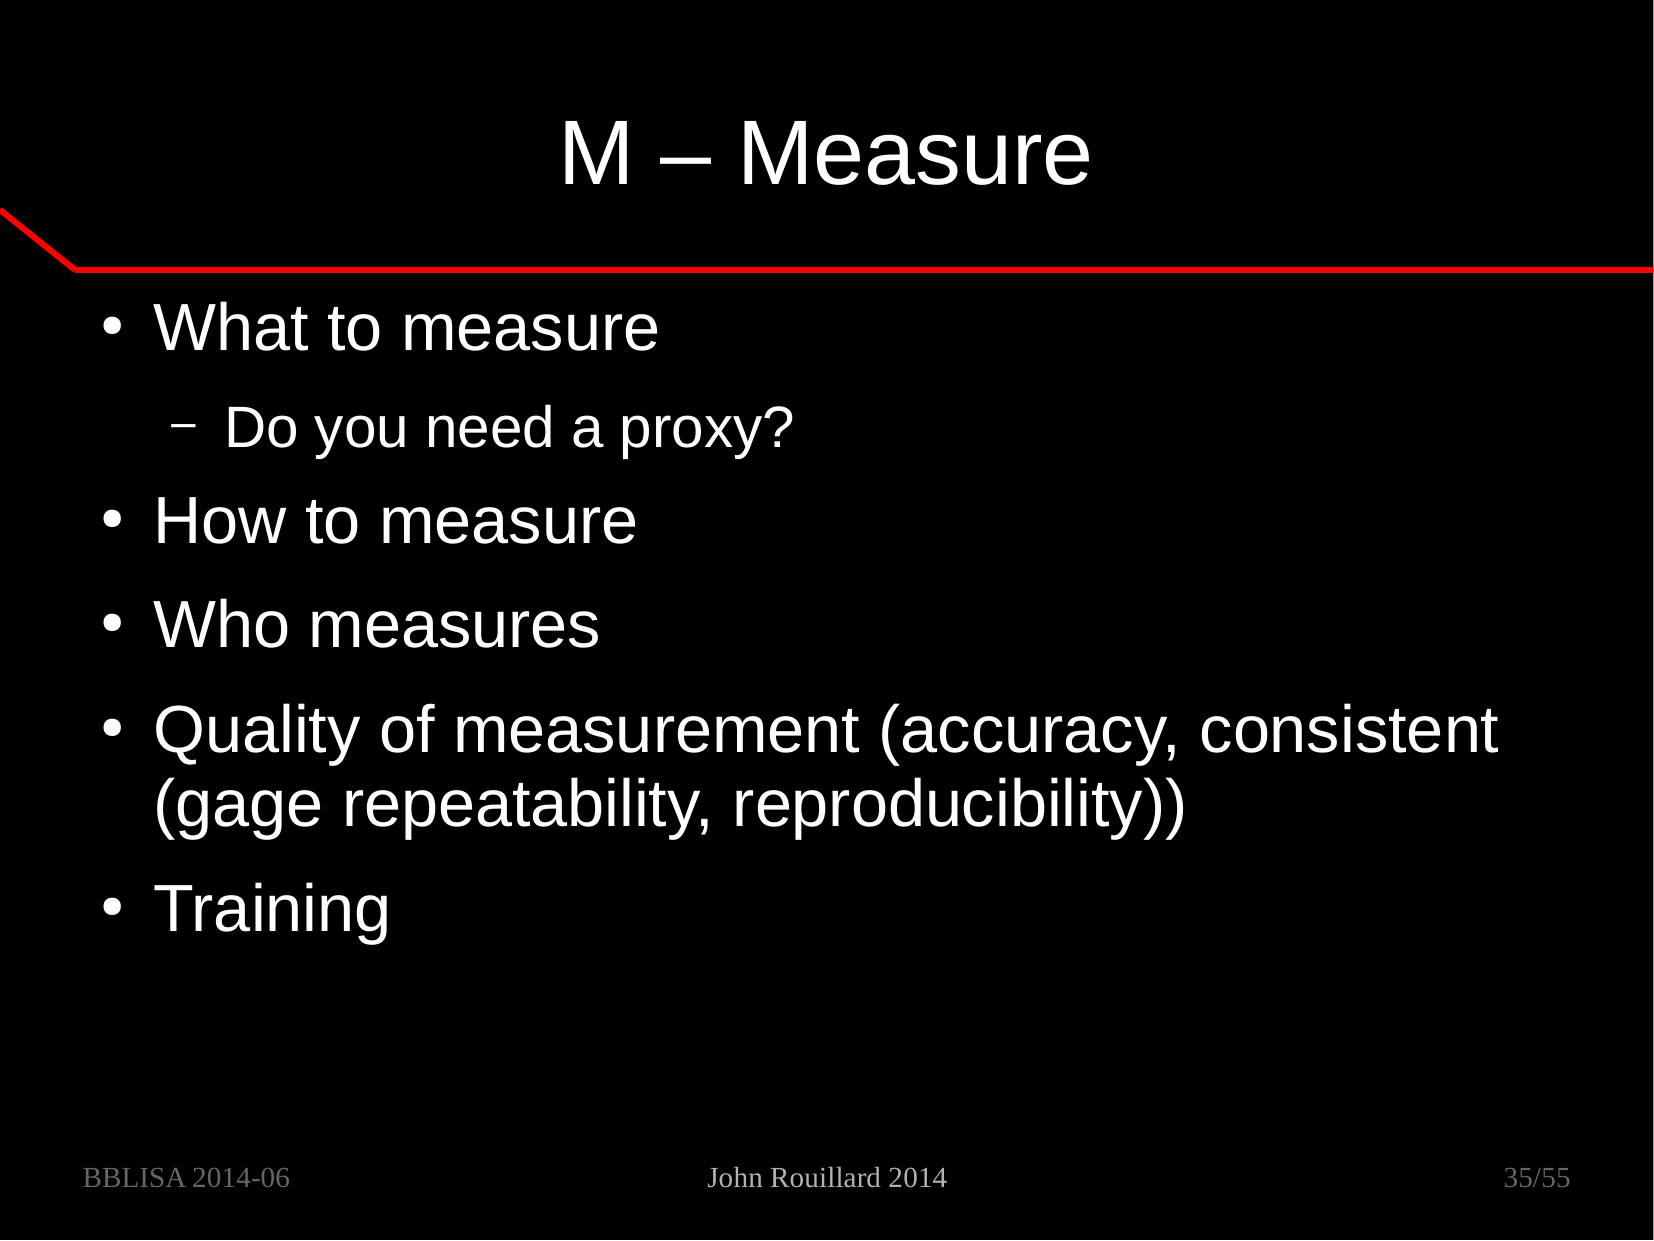

# M – Measure
What to measure
Do you need a proxy?
How to measure
Who measures
Quality of measurement (accuracy, consistent (gage repeatability, reproducibility))
Training
BBLISA 2014-06
John Rouillard 2014
35